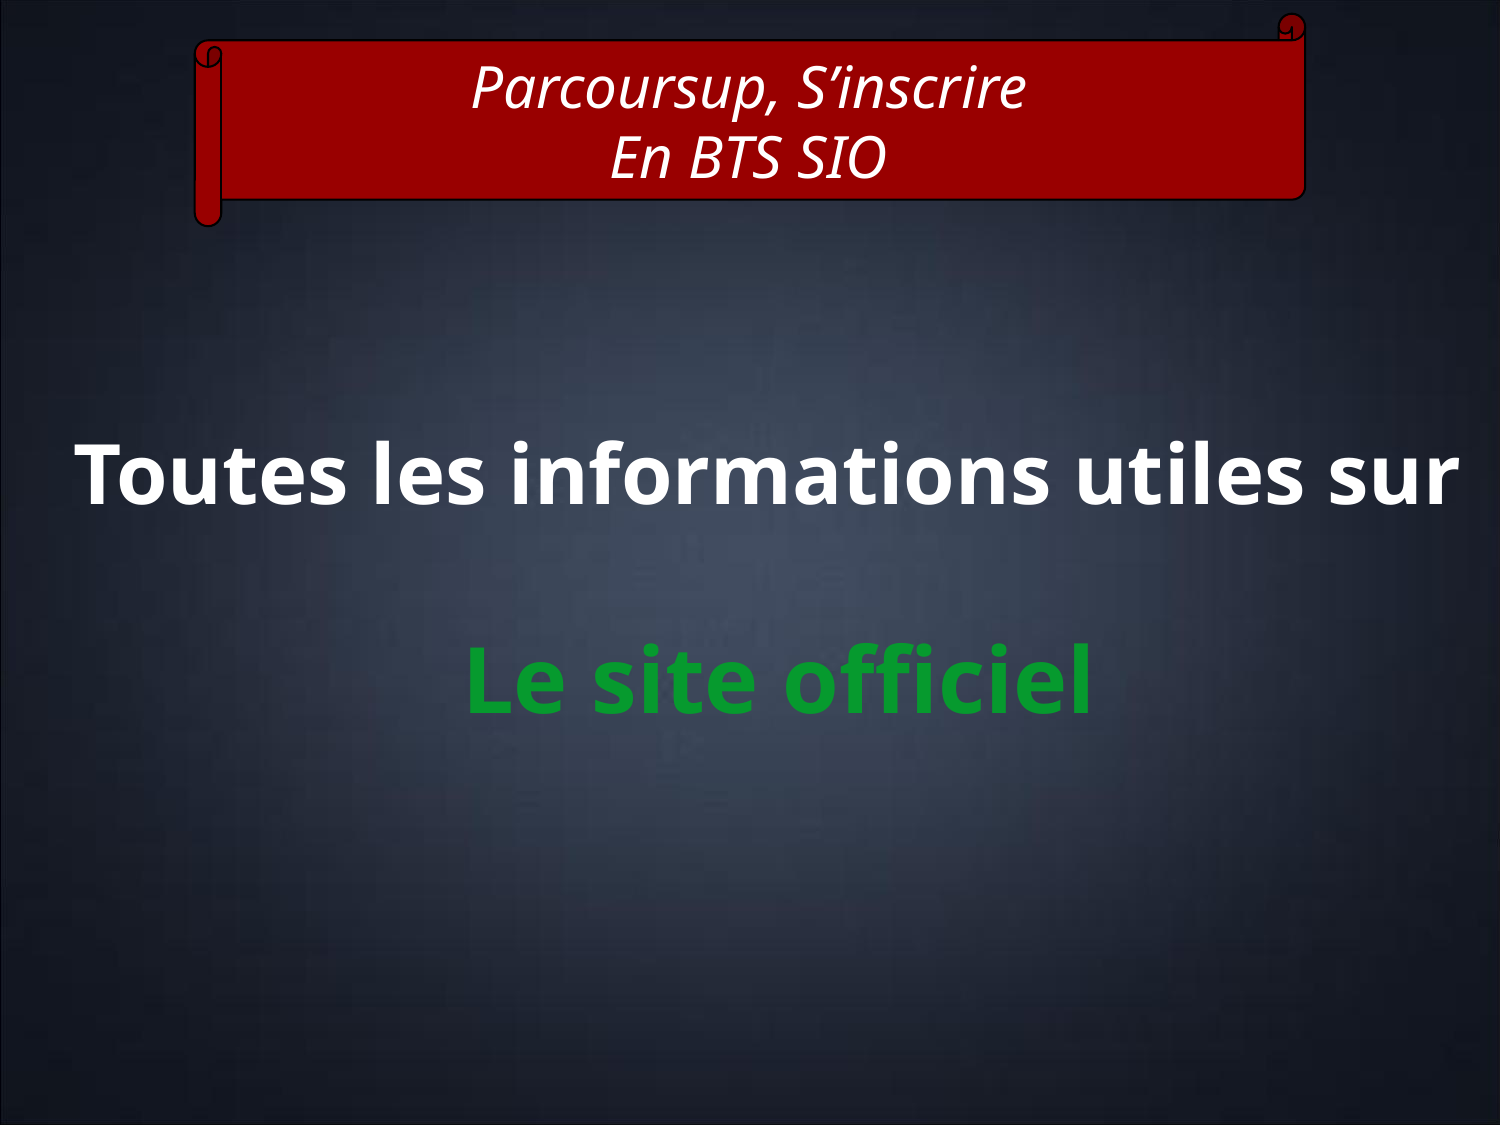

Parcoursup, S’inscrire
En BTS SIO
Toutes les informations utiles sur
Le site officiel